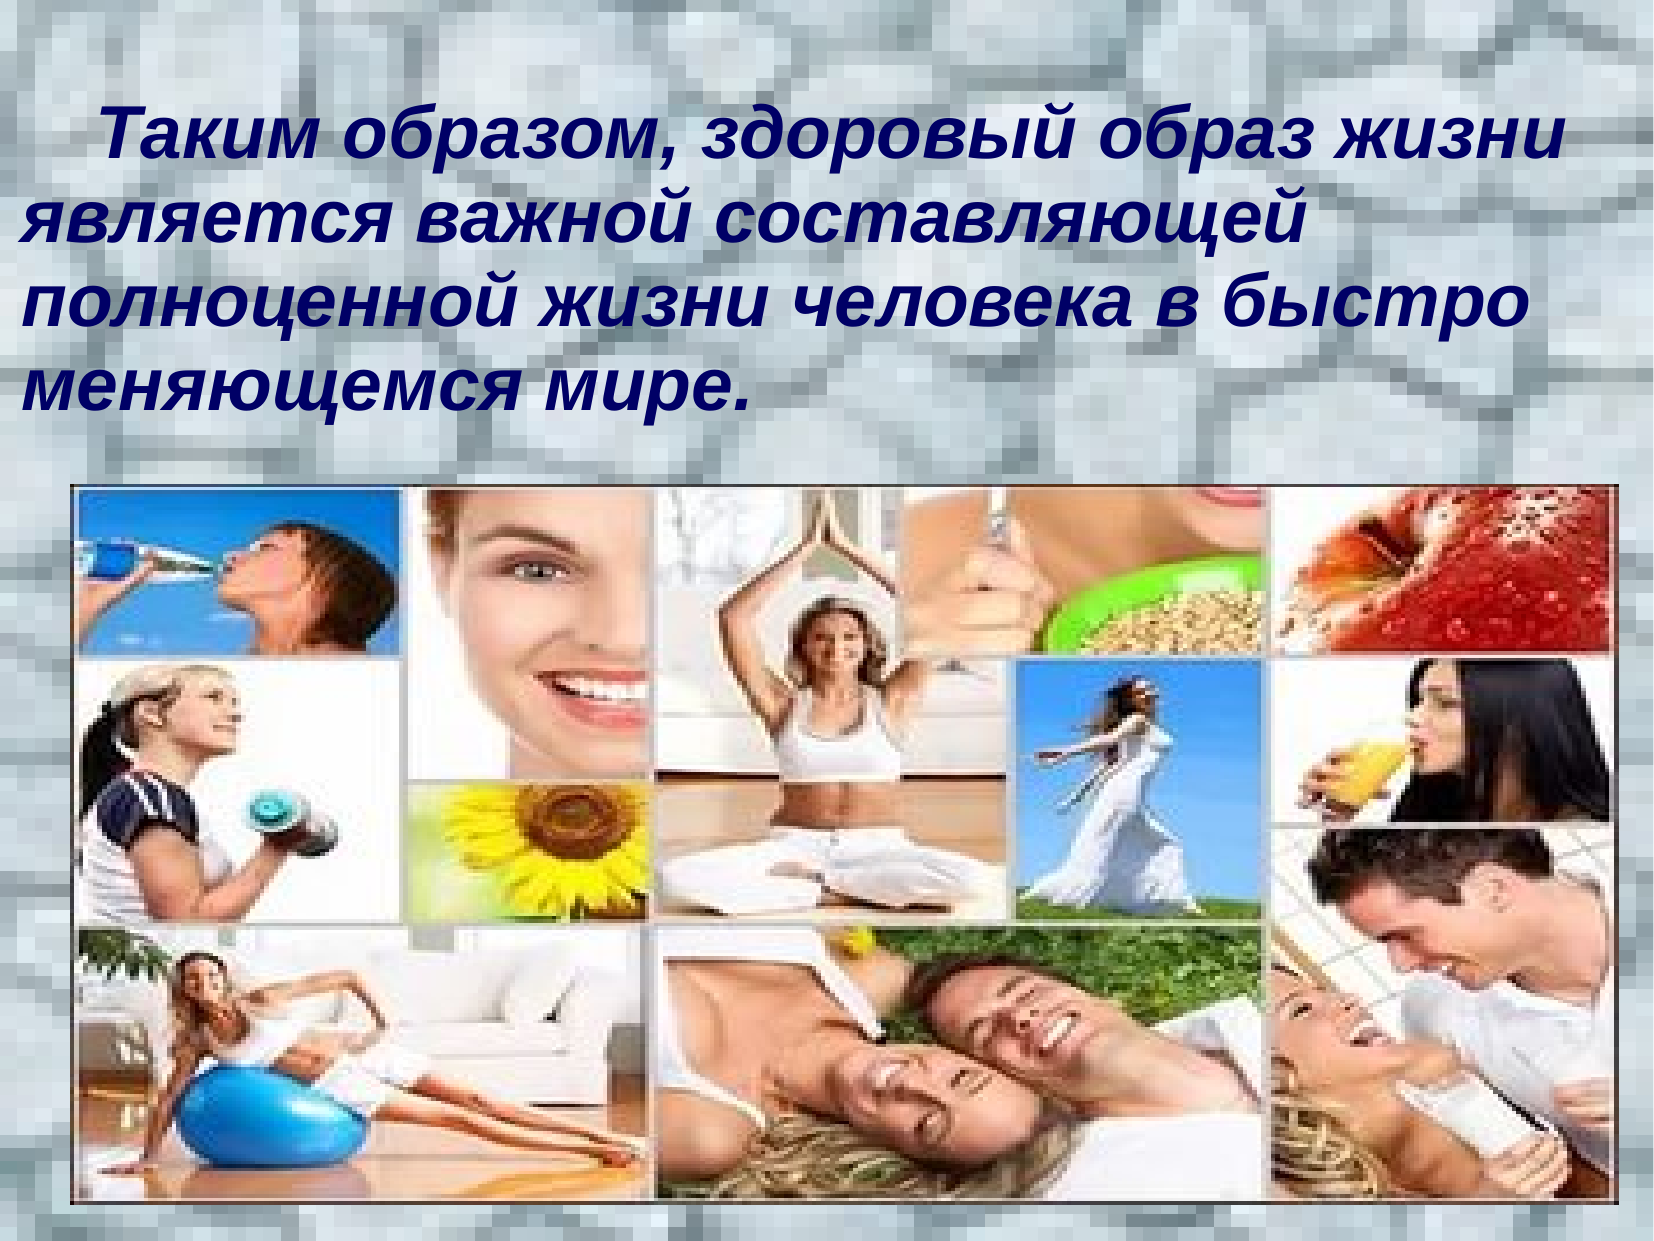

Таким образом, здоровый образ жизни является важной составляющей полноценной жизни человека в быстро меняющемся мире.